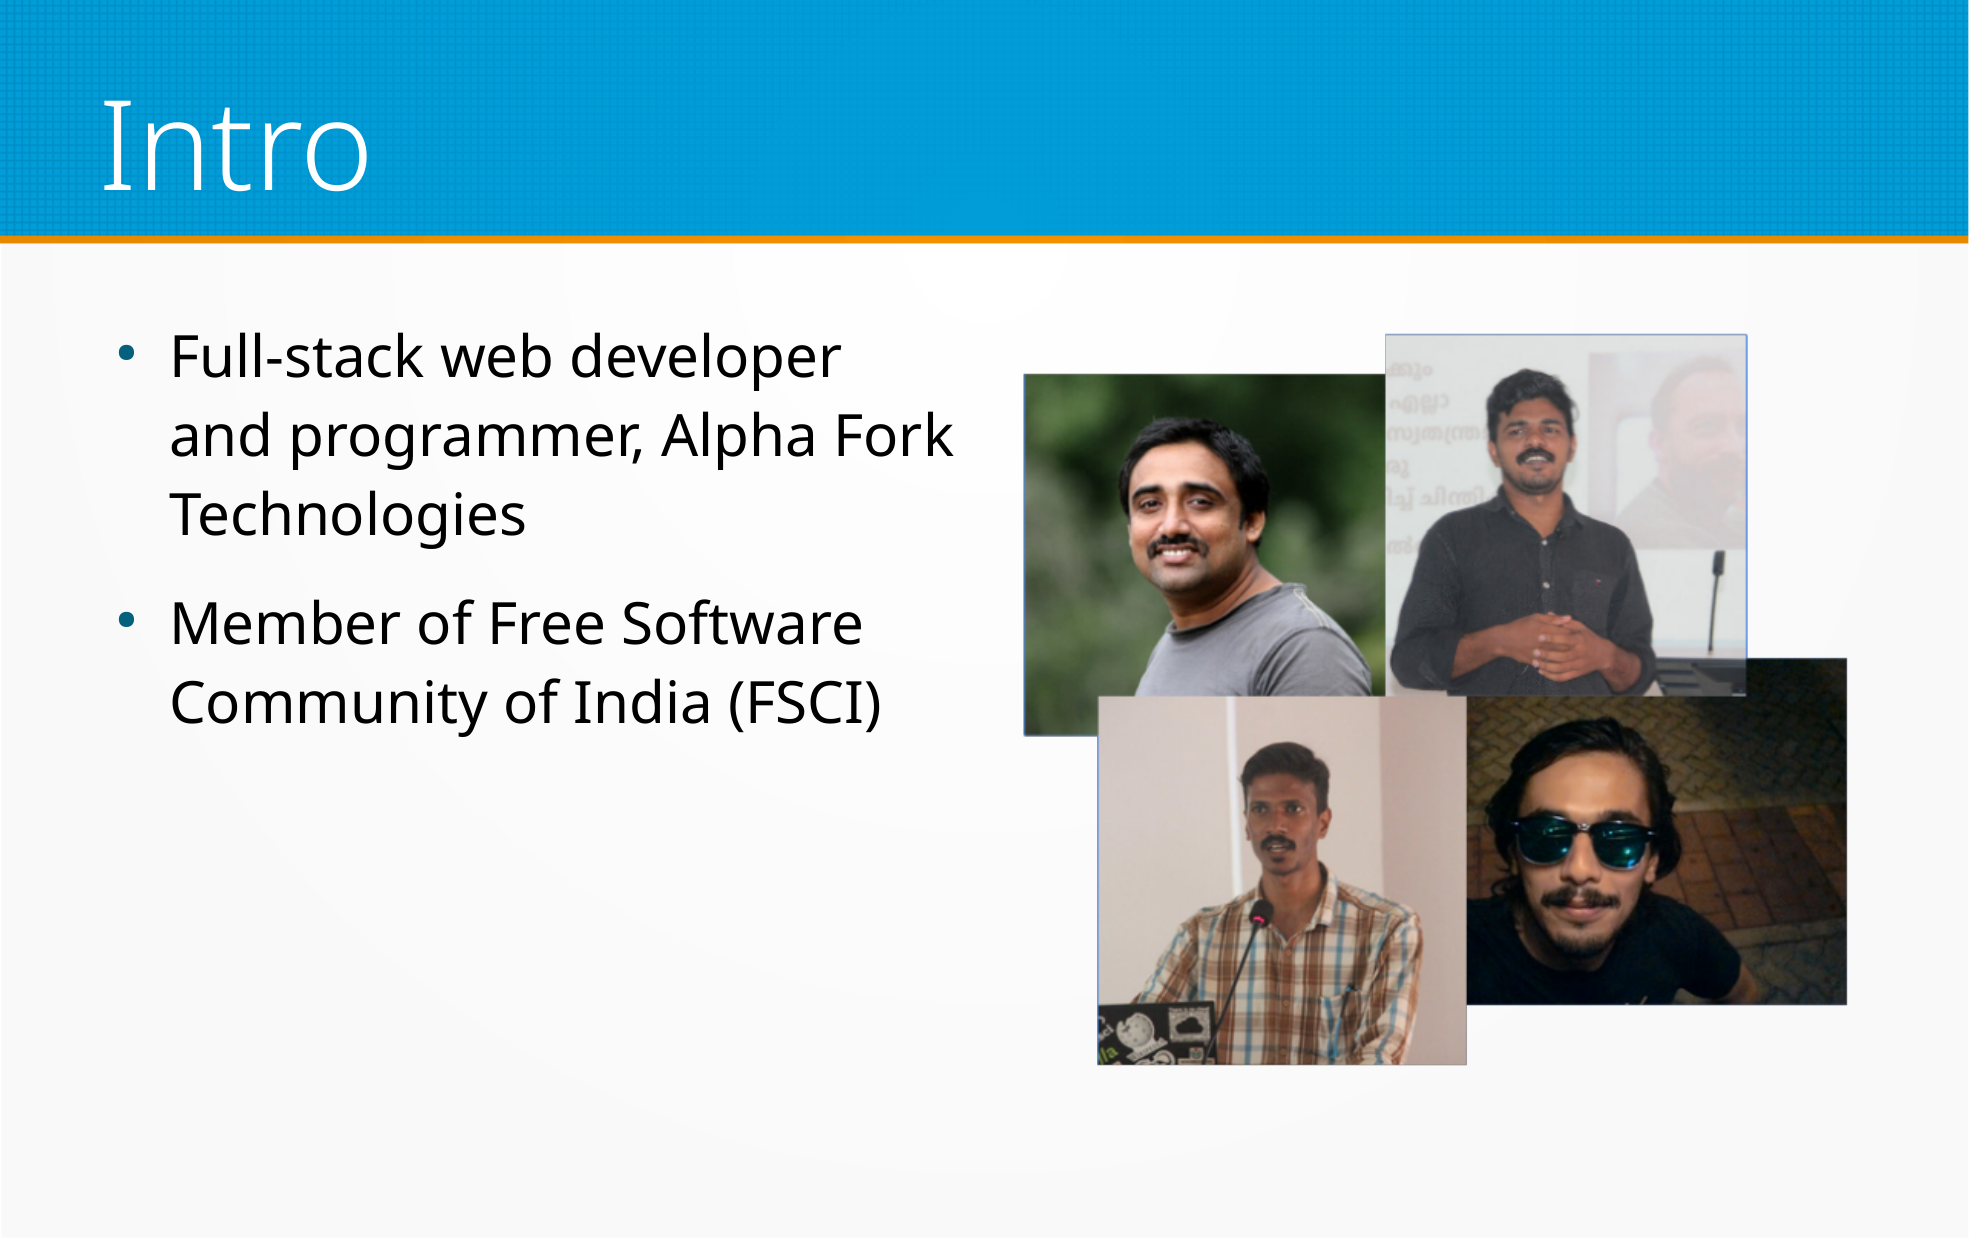

# Intro
Full-stack web developer and programmer, Alpha Fork Technologies
Member of Free Software Community of India (FSCI)